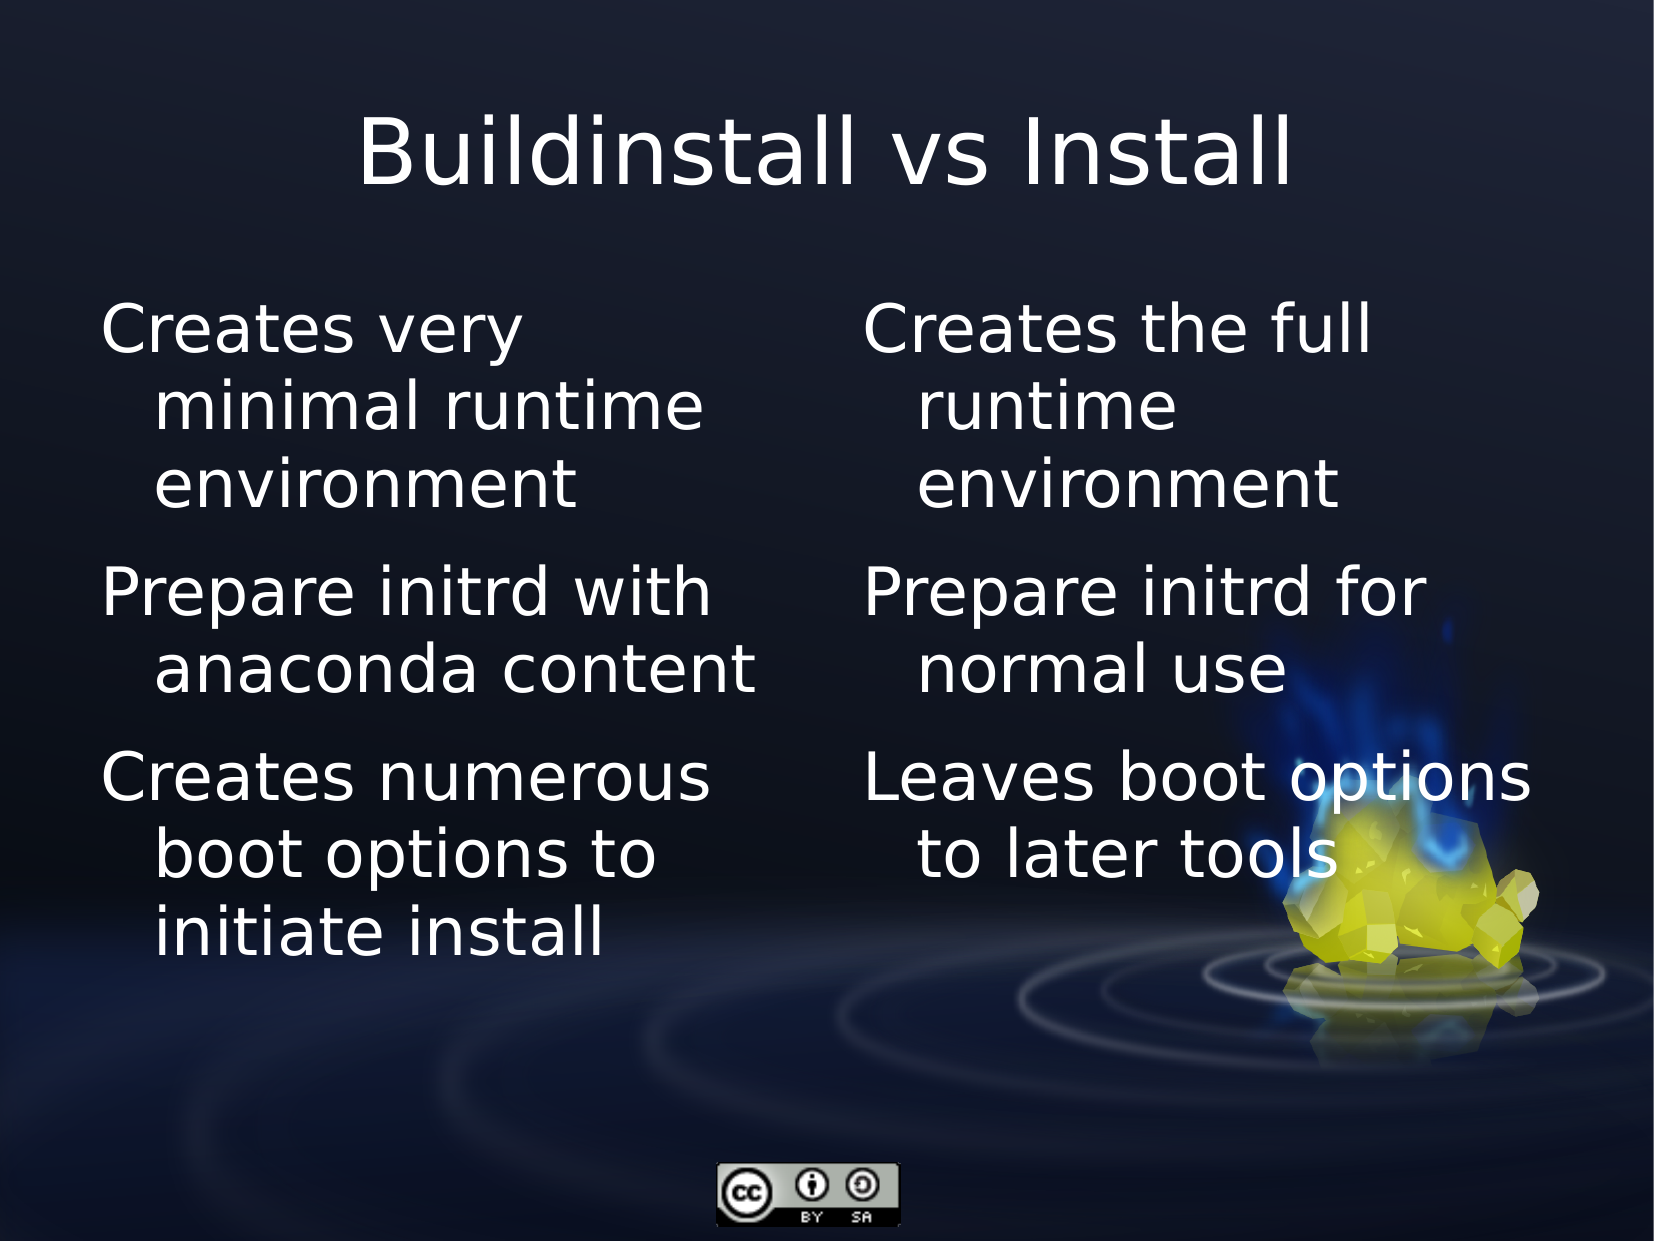

# Buildinstall vs Install
Creates very minimal runtime environment
Prepare initrd with anaconda content
Creates numerous boot options to initiate install
Creates the full runtime environment
Prepare initrd for normal use
Leaves boot options to later tools